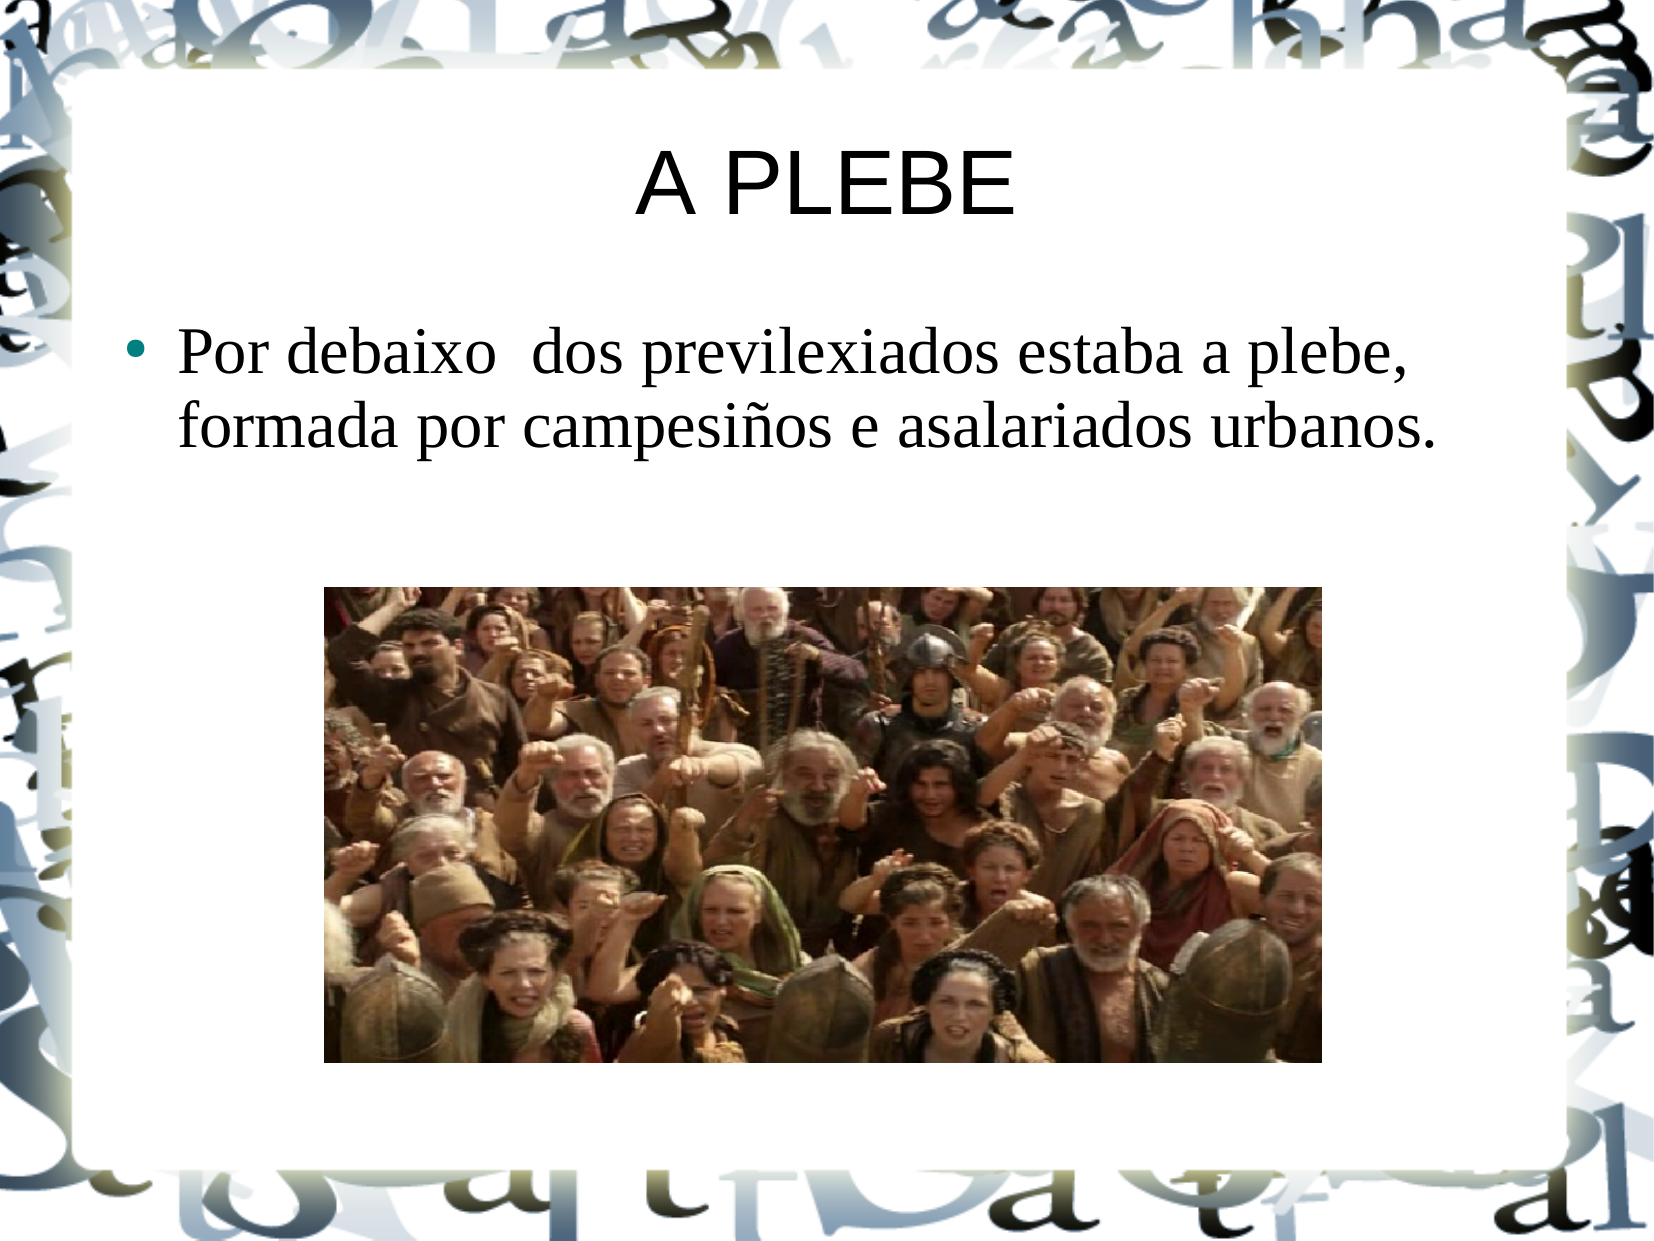

# A PLEBE
Por debaixo dos previlexiados estaba a plebe, formada por campesiños e asalariados urbanos.